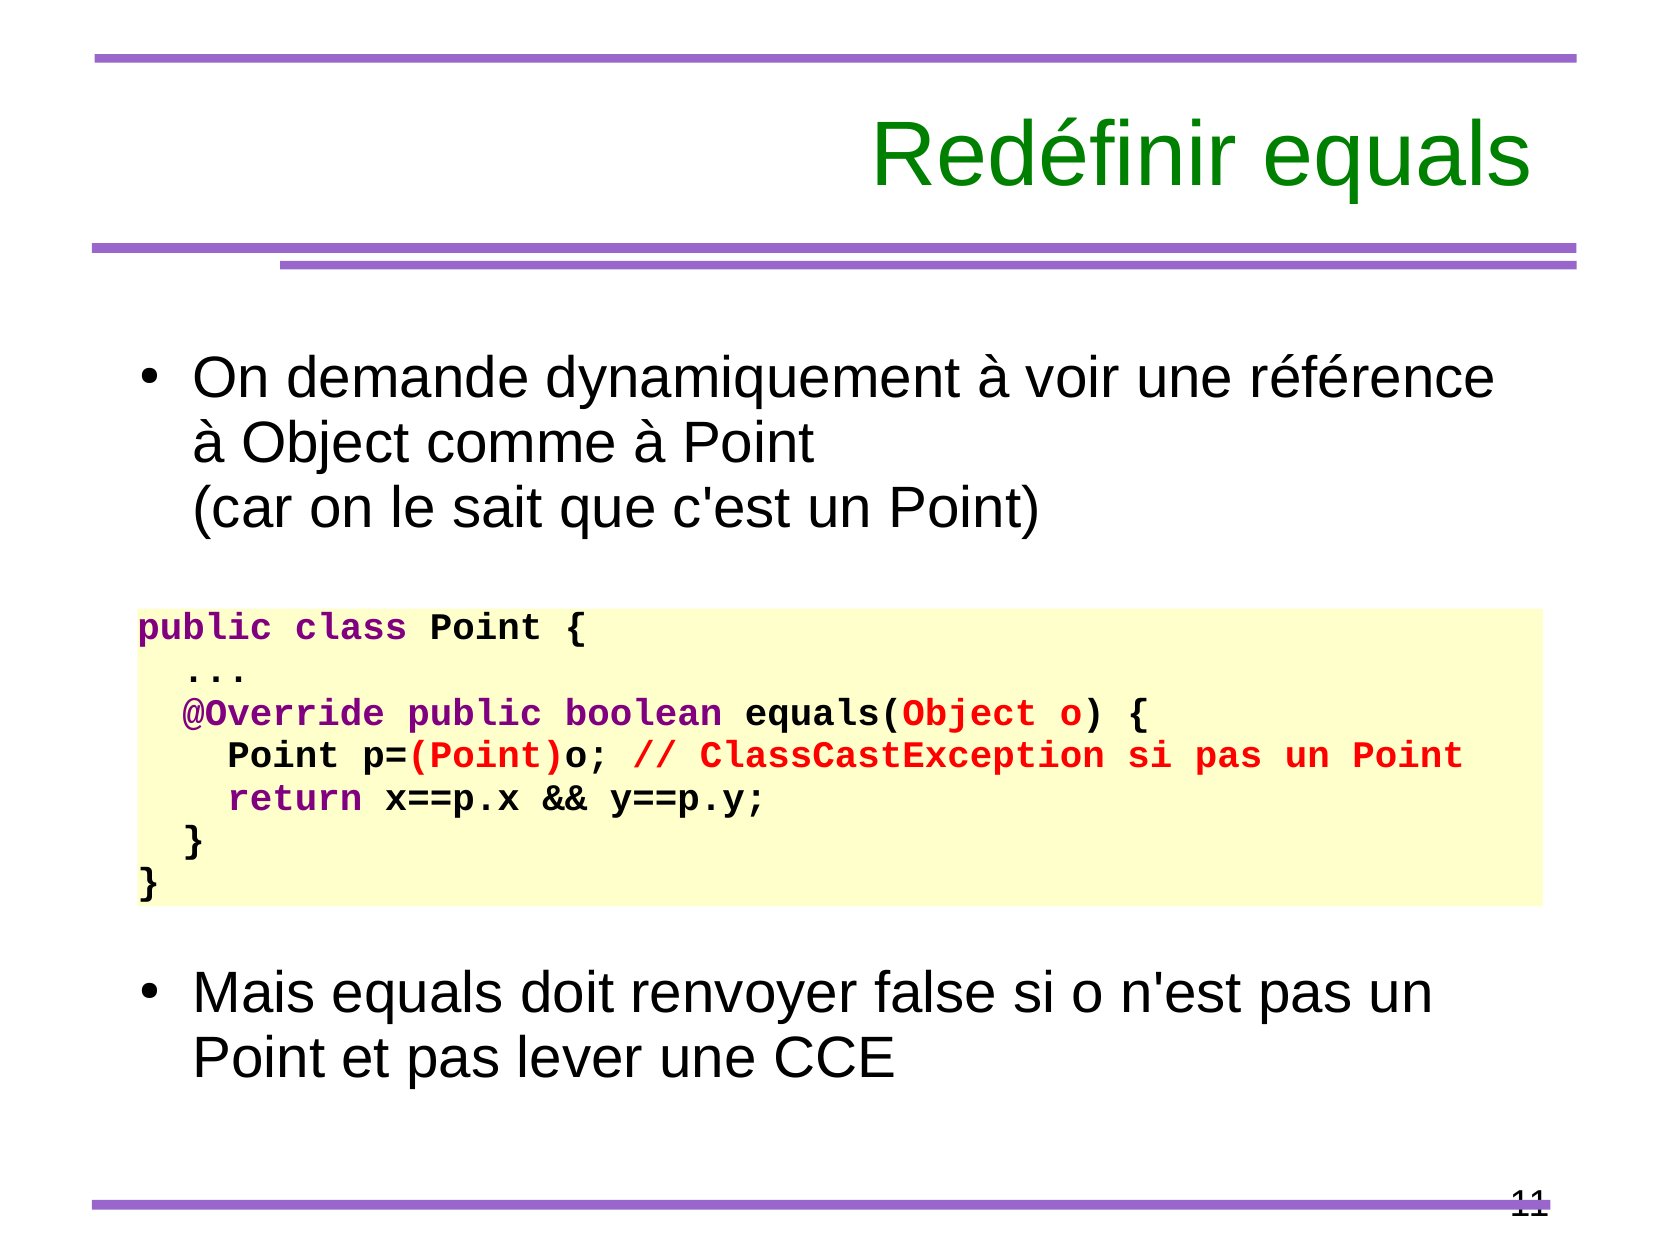

# Redéfinir equals
On demande dynamiquement à voir une référence à Object comme à Point
(car on le sait que c'est un Point)
Mais equals doit renvoyer false si o n'est pas un Point et pas lever une CCE
public class Point {
 ...
 @Override public boolean equals(Object o) {
 Point p=(Point)o; // ClassCastException si pas un Point
 return x==p.x && y==p.y;
 }
}